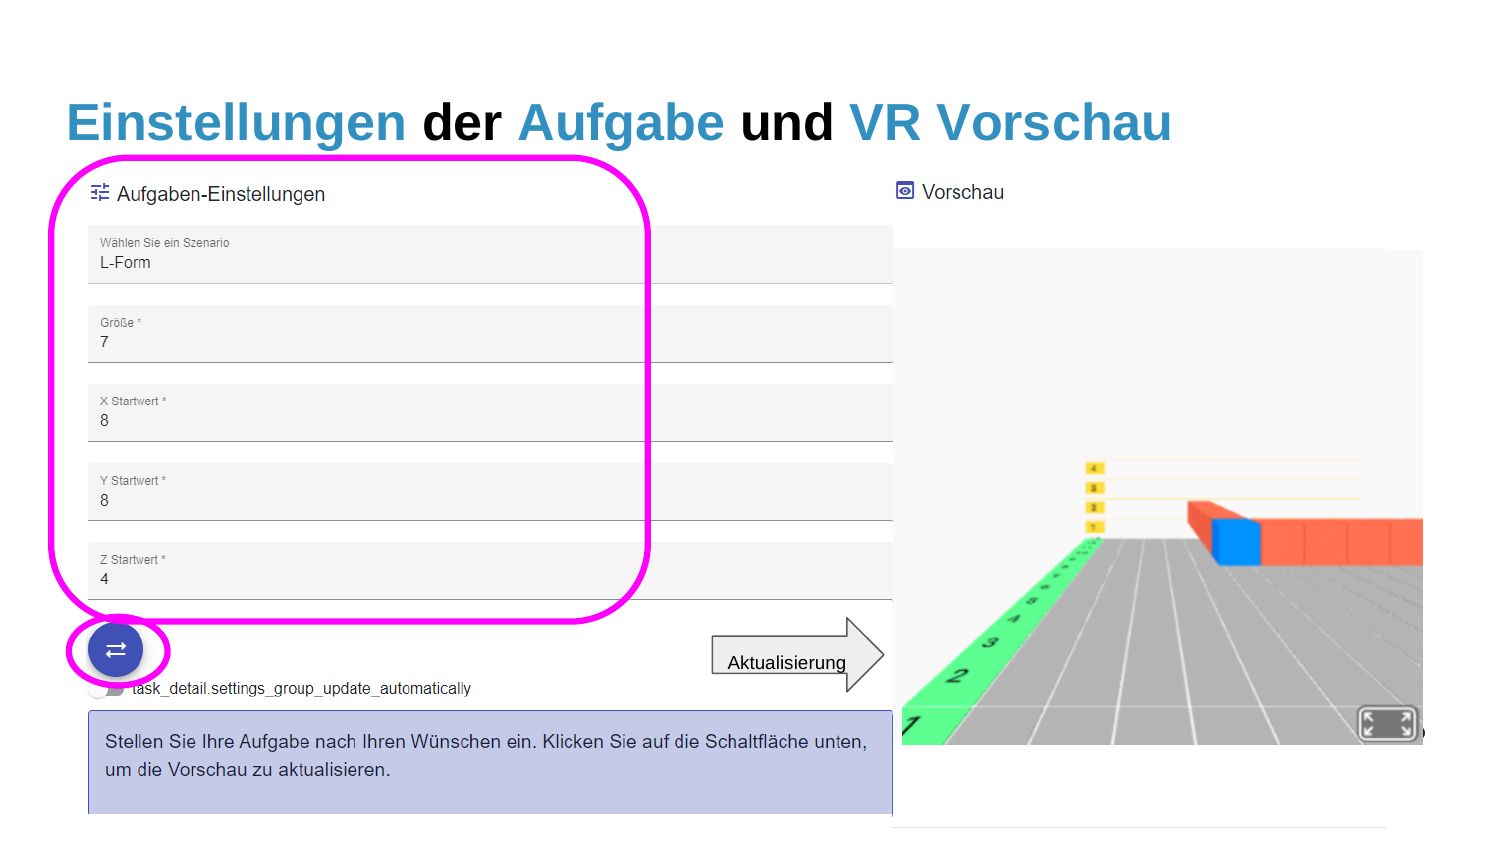

# Einstellungen der Aufgabe und VR Vorschau
Aktualisierung